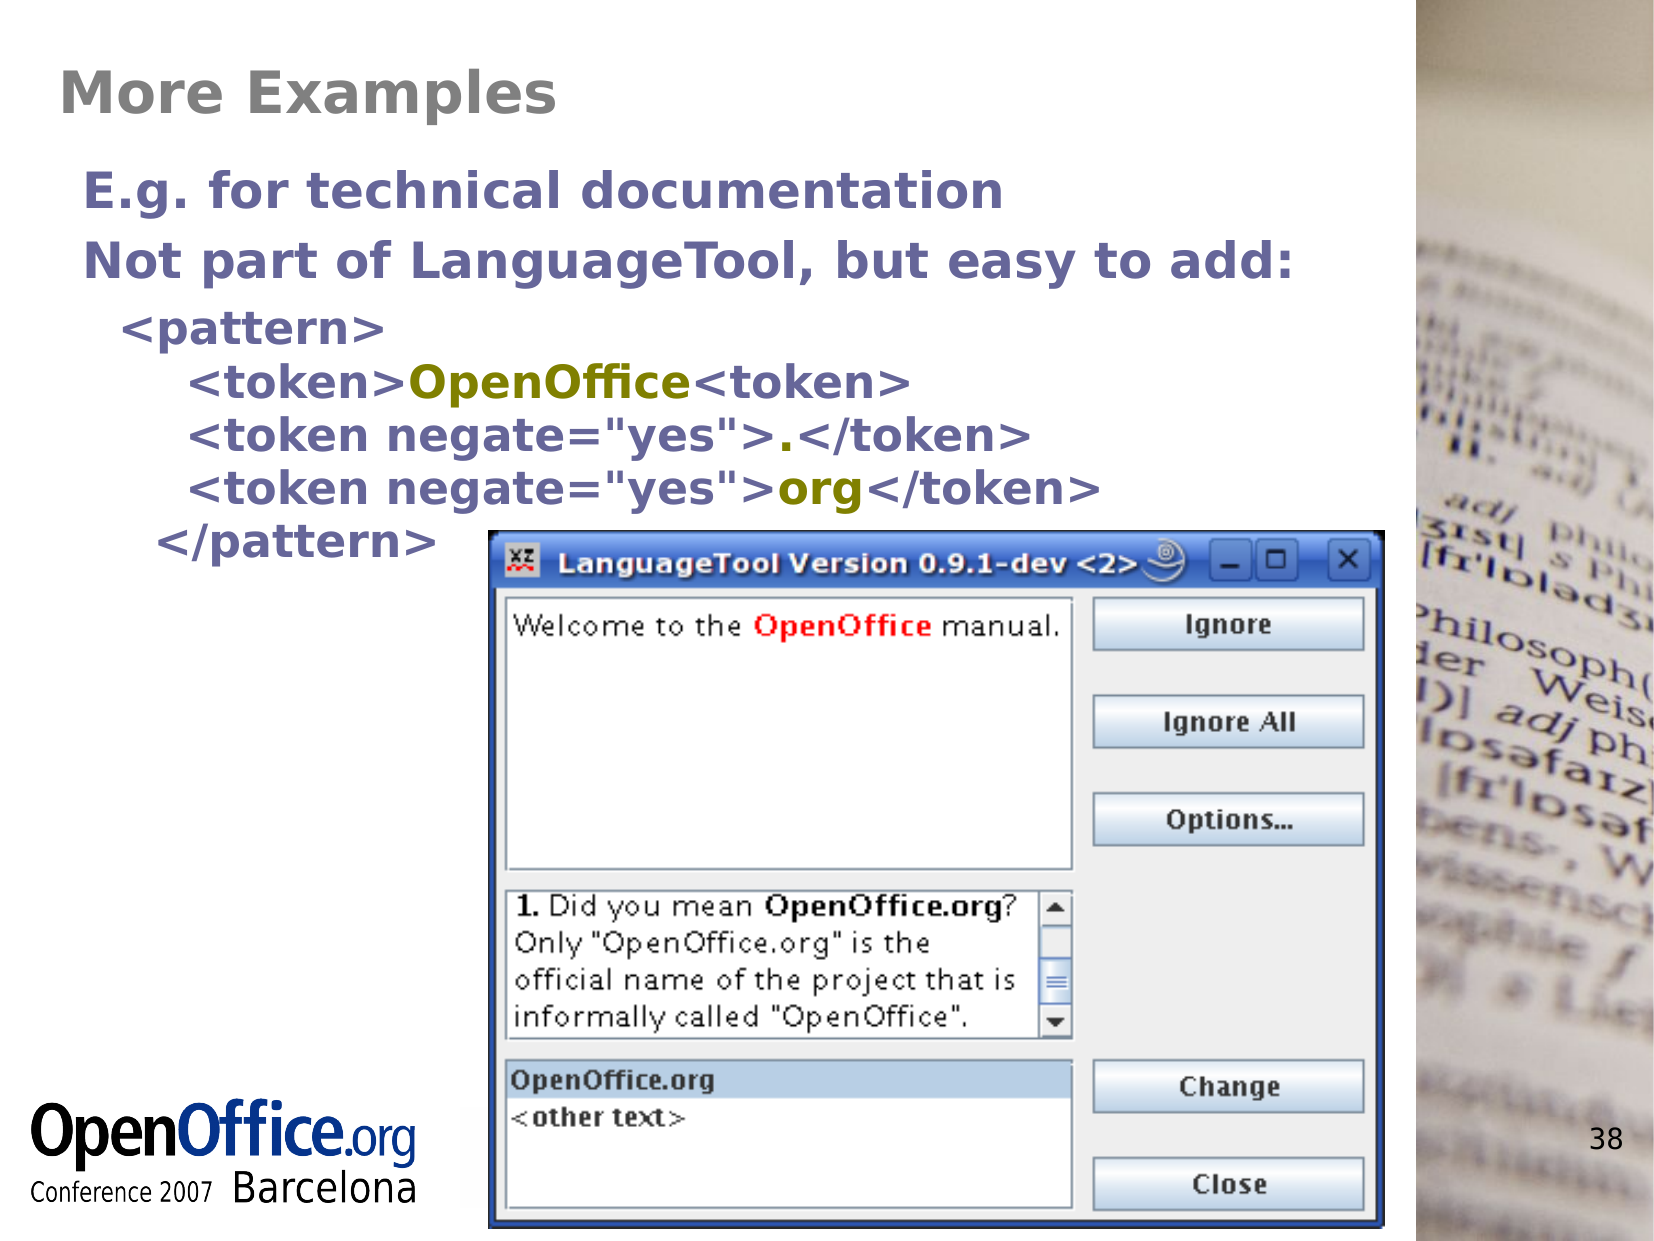

More Examples
E.g. for technical documentation
Not part of LanguageTool, but easy to add:
<pattern>
 <token>OpenOffice<token>
 <token negate="yes">.</token>
 <token negate="yes">org</token>
</pattern>
38
#